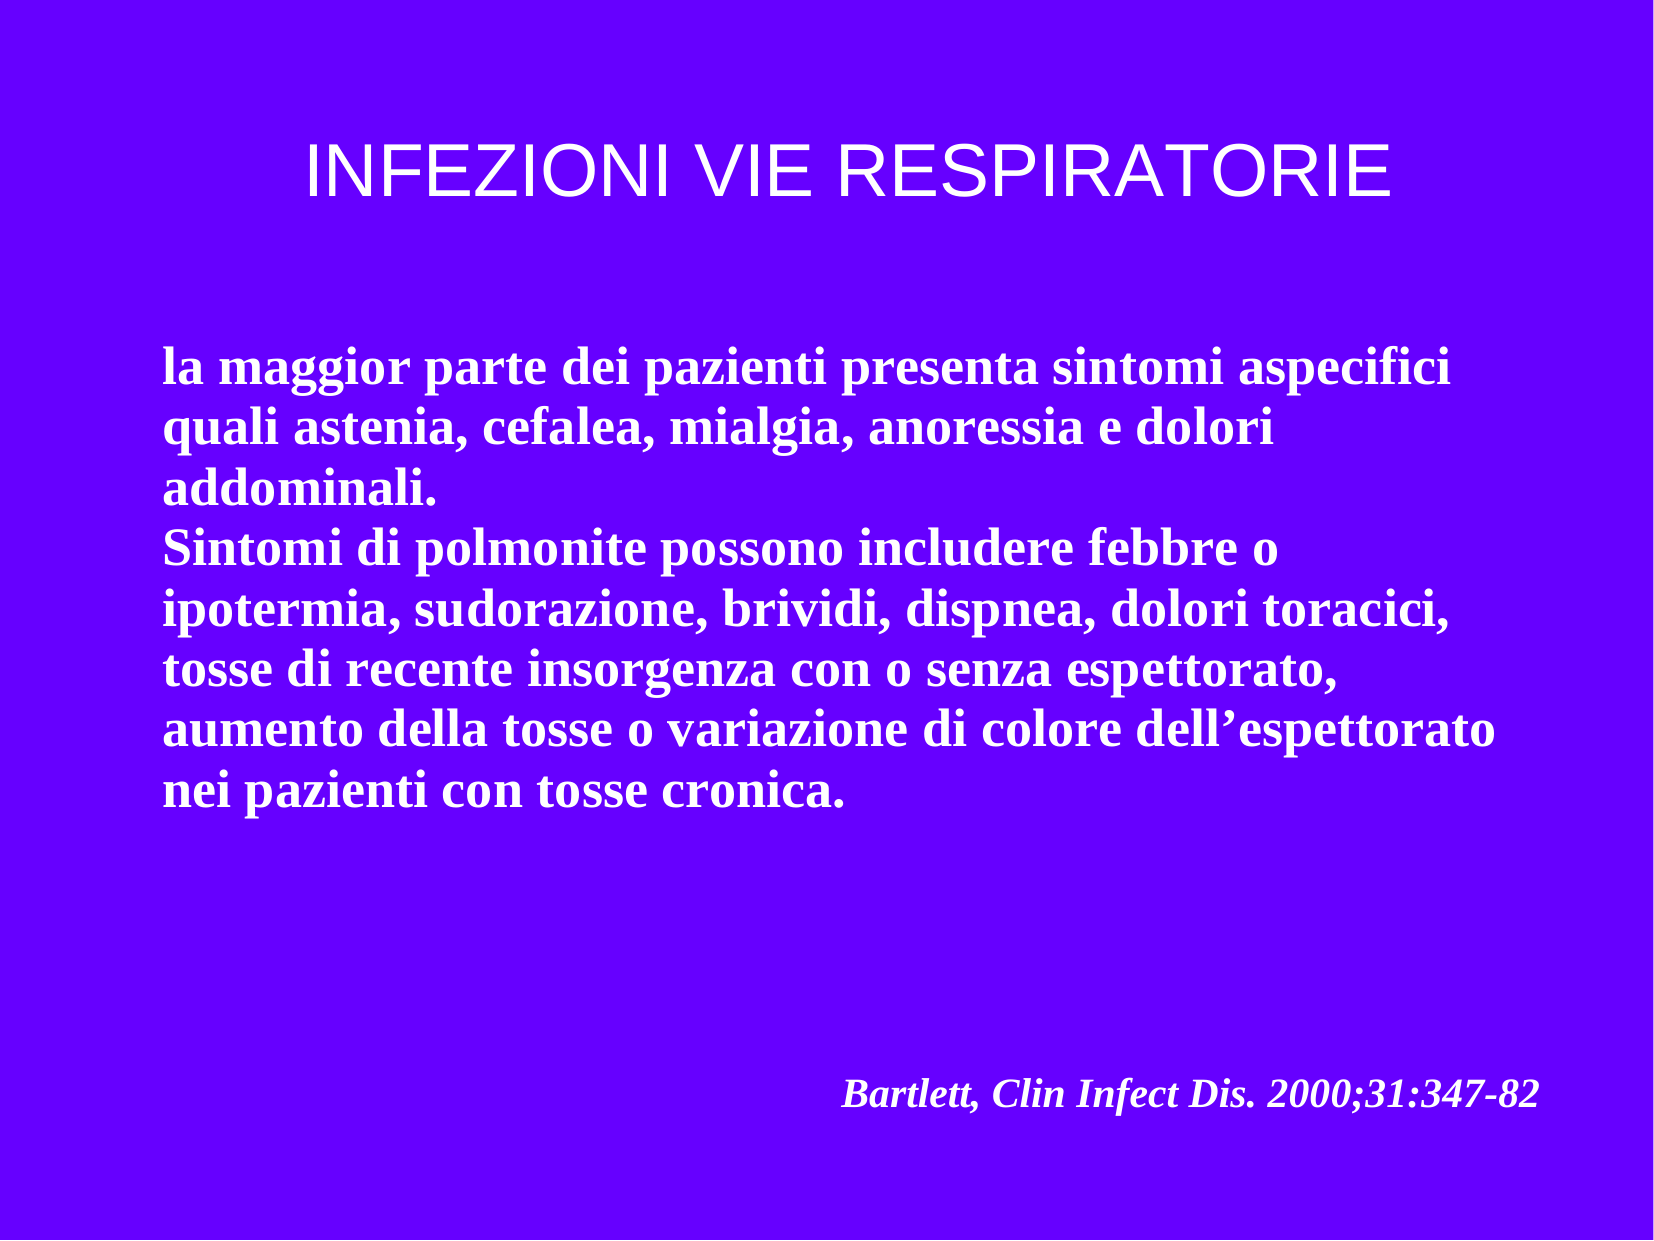

INFEZIONI VIE RESPIRATORIE
la maggior parte dei pazienti presenta sintomi aspecifici
quali astenia, cefalea, mialgia, anoressia e dolori
addominali.
Sintomi di polmonite possono includere febbre o
ipotermia, sudorazione, brividi, dispnea, dolori toracici,
tosse di recente insorgenza con o senza espettorato,
aumento della tosse o variazione di colore dell’espettorato
nei pazienti con tosse cronica.
Bartlett, Clin Infect Dis. 2000;31:347-82